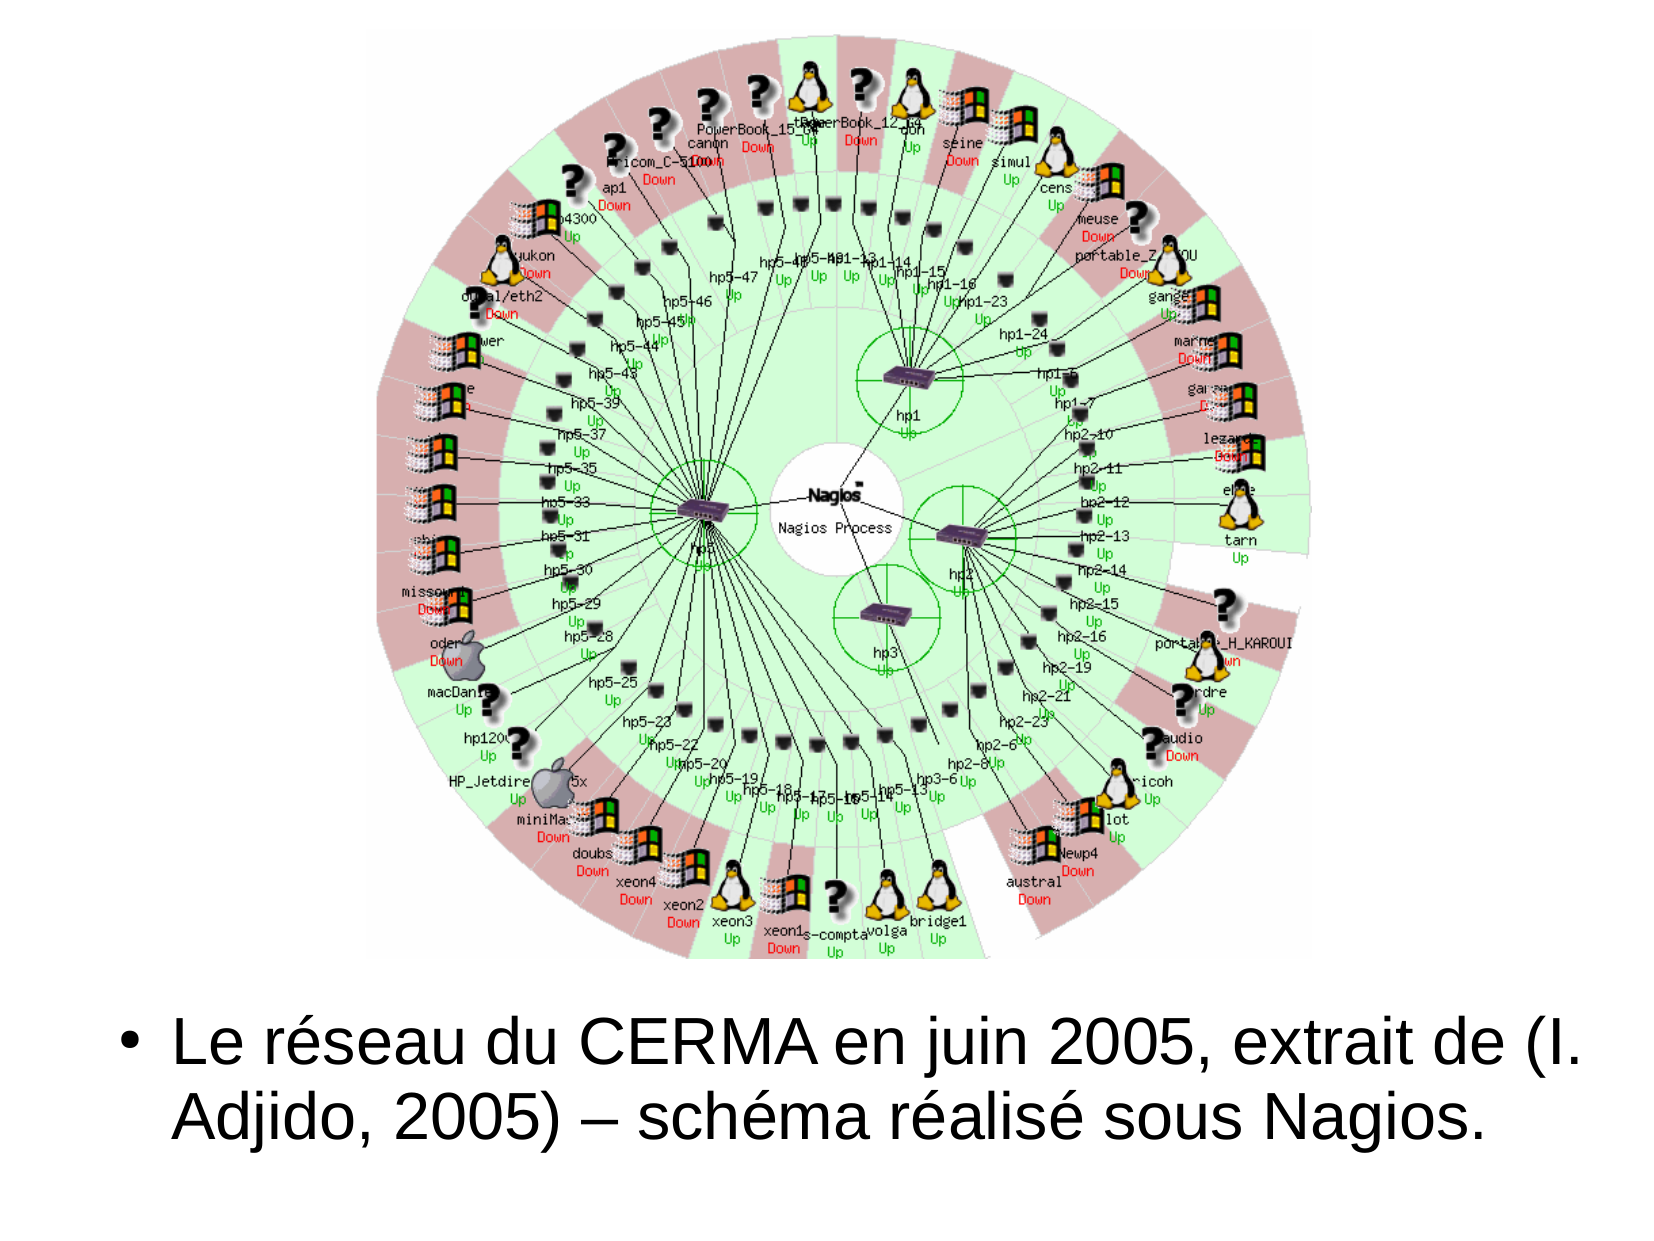

# Le réseau du CERMA en juin 2005, extrait de (I. Adjido, 2005) – schéma réalisé sous Nagios.